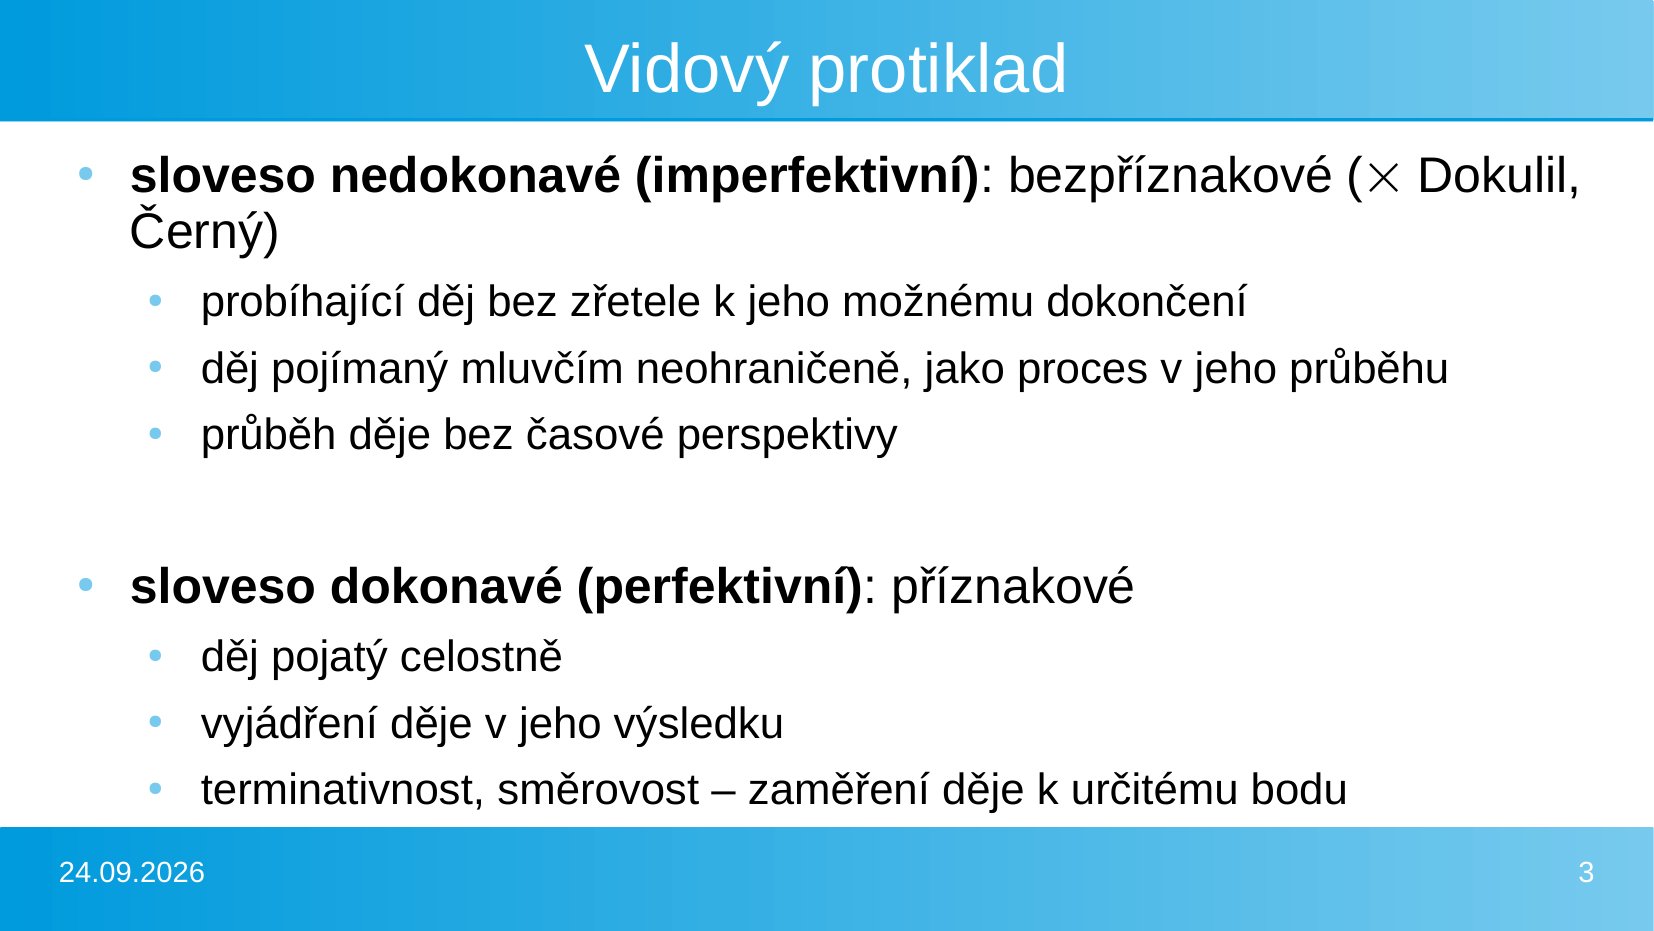

# Vidový protiklad
sloveso nedokonavé (imperfektivní): bezpříznakové ( Dokulil, Černý)
probíhající děj bez zřetele k jeho možnému dokončení
děj pojímaný mluvčím neohraničeně, jako proces v jeho průběhu
průběh děje bez časové perspektivy
sloveso dokonavé (perfektivní): příznakové
děj pojatý celostně
vyjádření děje v jeho výsledku
terminativnost, směrovost – zaměření děje k určitému bodu
3